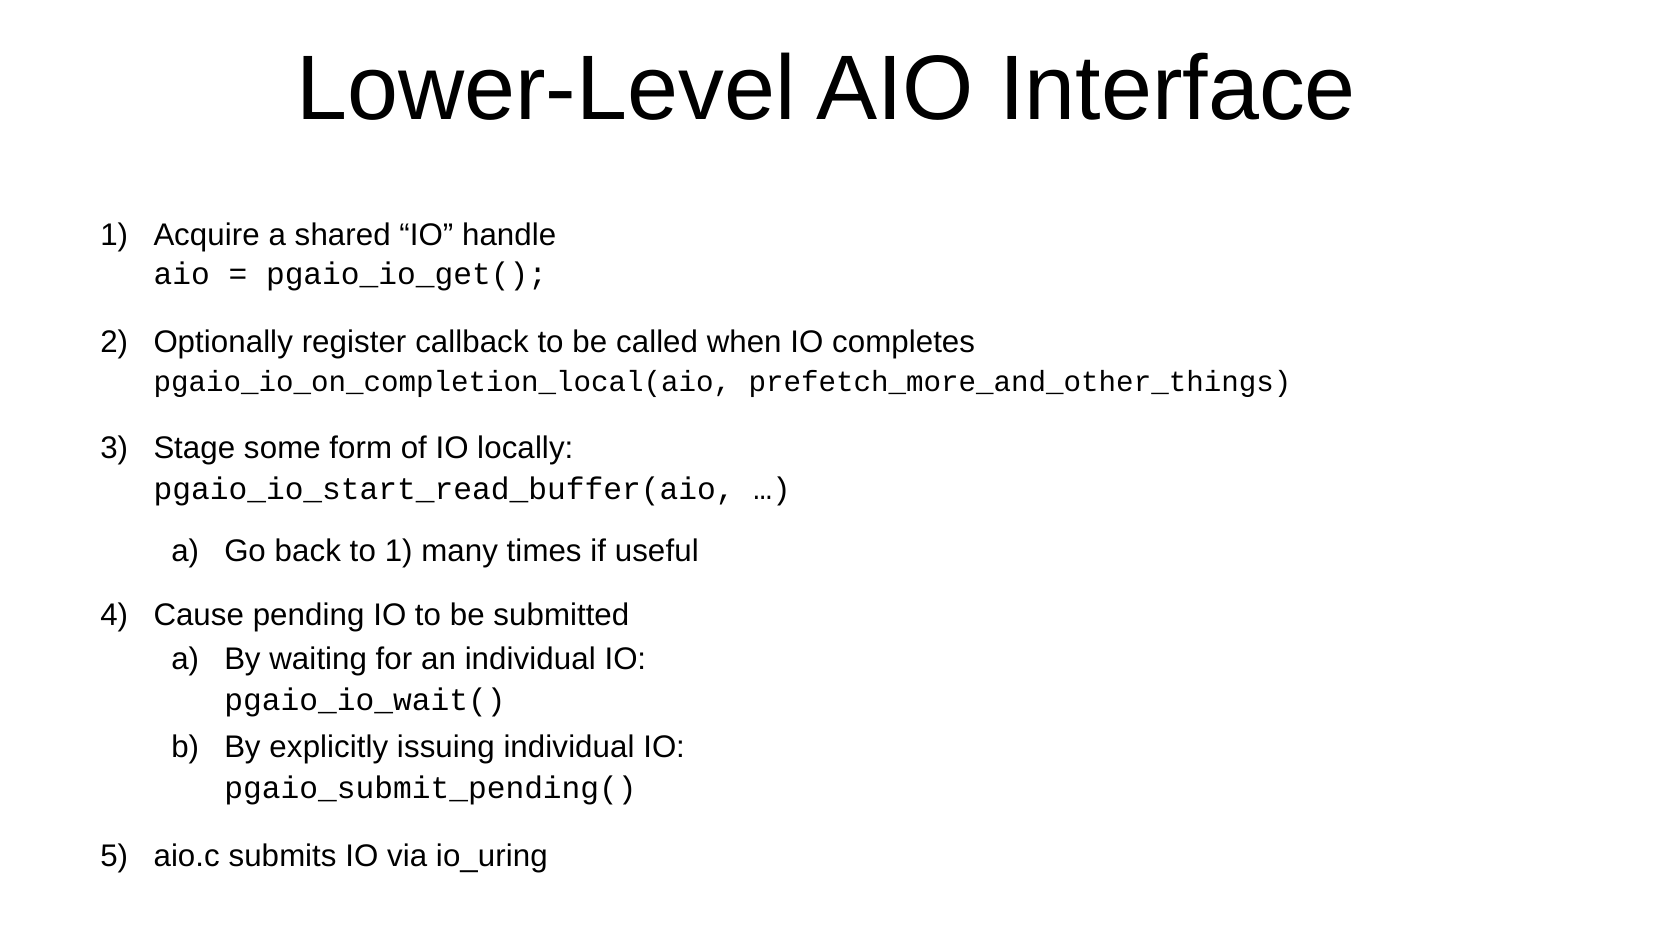

# Lower-Level AIO Interface
Acquire a shared “IO” handle
aio = pgaio_io_get();
Optionally register callback to be called when IO completes
pgaio_io_on_completion_local(aio, prefetch_more_and_other_things)
Stage some form of IO locally:
pgaio_io_start_read_buffer(aio, …)
Go back to 1) many times if useful
Cause pending IO to be submitted
By waiting for an individual IO:
pgaio_io_wait()
By explicitly issuing individual IO:
pgaio_submit_pending()
aio.c submits IO via io_uring